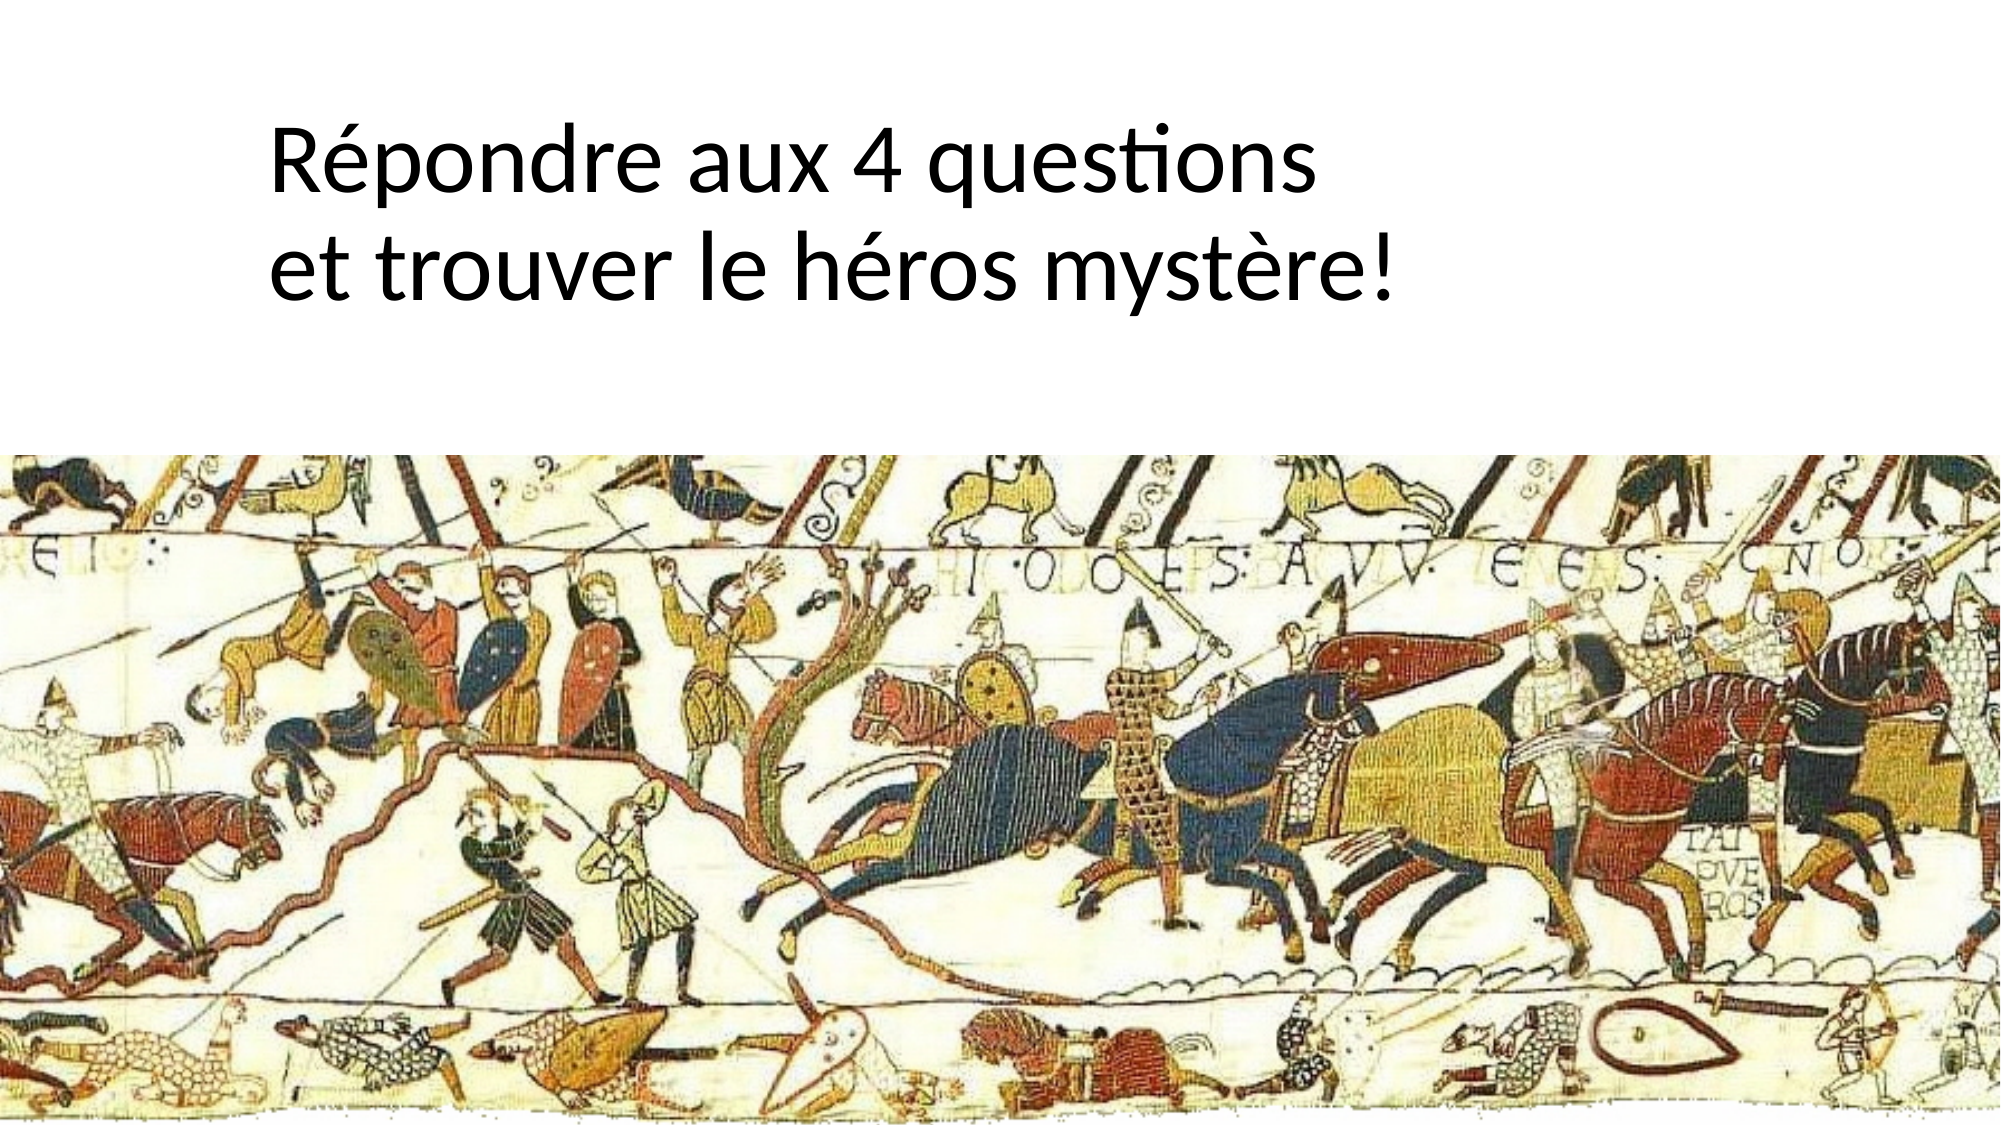

# Répondre aux 4 questions et trouver le héros mystère!